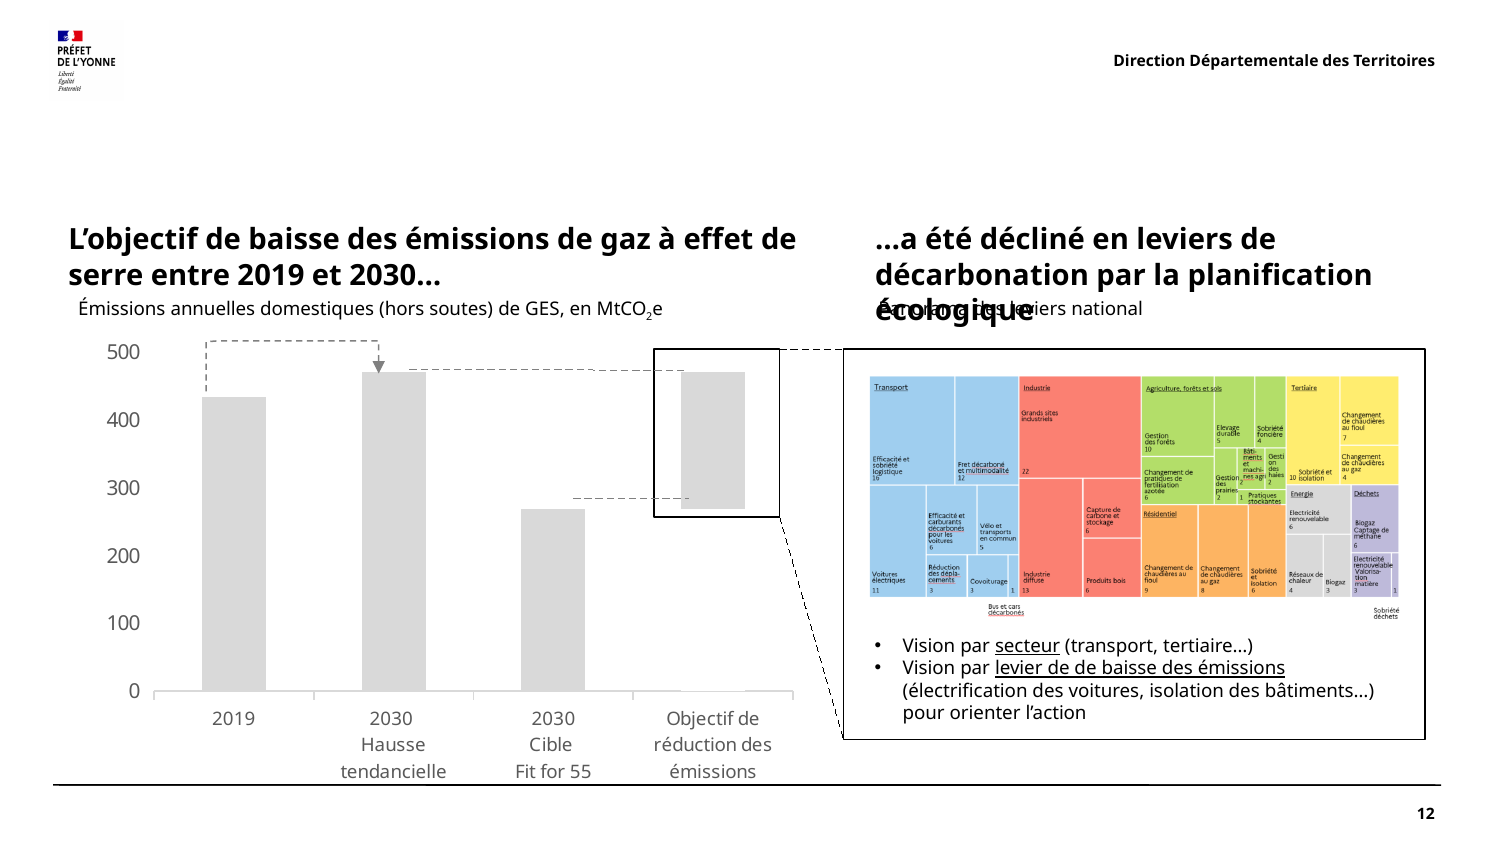

Direction Départementale des Territoires
L’objectif de baisse des émissions de gaz à effet de serre entre 2019 et 2030…
…a été décliné en leviers de décarbonation par la planification écologique
Émissions annuelles domestiques (hors soutes) de GES, en MtCO2e
Panorama des leviers national
### Chart
| Category | Série 2 | Colonne1 |
|---|---|---|
| 2019 | None | 434.0 |
| 2030
Hausse tendancielle | None | 470.0 |
| 2030
Cible
Fit for 55 | None | 269.0 |
| Objectif de réduction des émissions | 269.0 | 201.0 |
Vision par secteur (transport, tertiaire…)
Vision par levier de de baisse des émissions (électrification des voitures, isolation des bâtiments…) pour orienter l’action
12